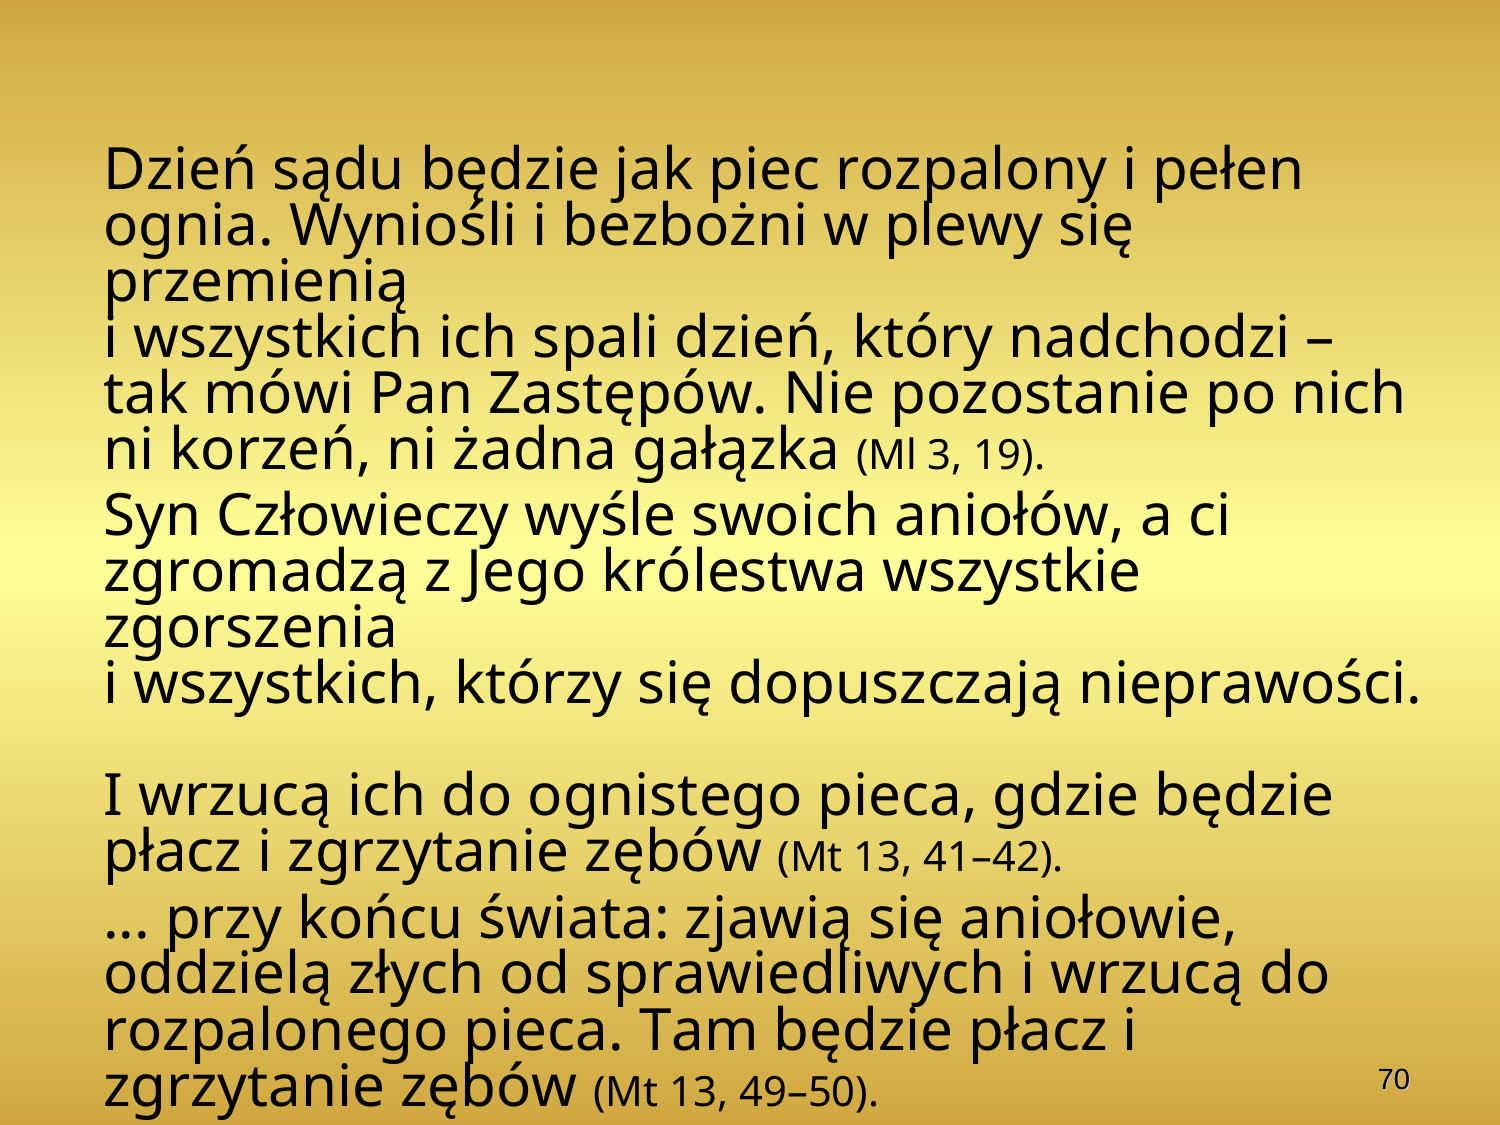

# Dzień sądu będzie jak piec rozpalony i pełen ognia. Wyniośli i bezbożni w plewy się przemienią i wszystkich ich spali dzień, który nadchodzi – tak mówi Pan Zastępów. Nie pozostanie po nich ni korzeń, ni żadna gałązka (Ml 3, 19).
Syn Człowieczy wyśle swoich aniołów, a ci zgromadzą z Jego królestwa wszystkie zgorszenia
i wszystkich, którzy się dopuszczają nieprawości.
I wrzucą ich do ognistego pieca, gdzie będzie płacz i zgrzytanie zębów (Mt 13, 41–42).
... przy końcu świata: zjawią się aniołowie, oddzielą złych od sprawiedliwych i wrzucą do rozpalonego pieca. Tam będzie płacz i zgrzytanie zębów (Mt 13, 49–50).